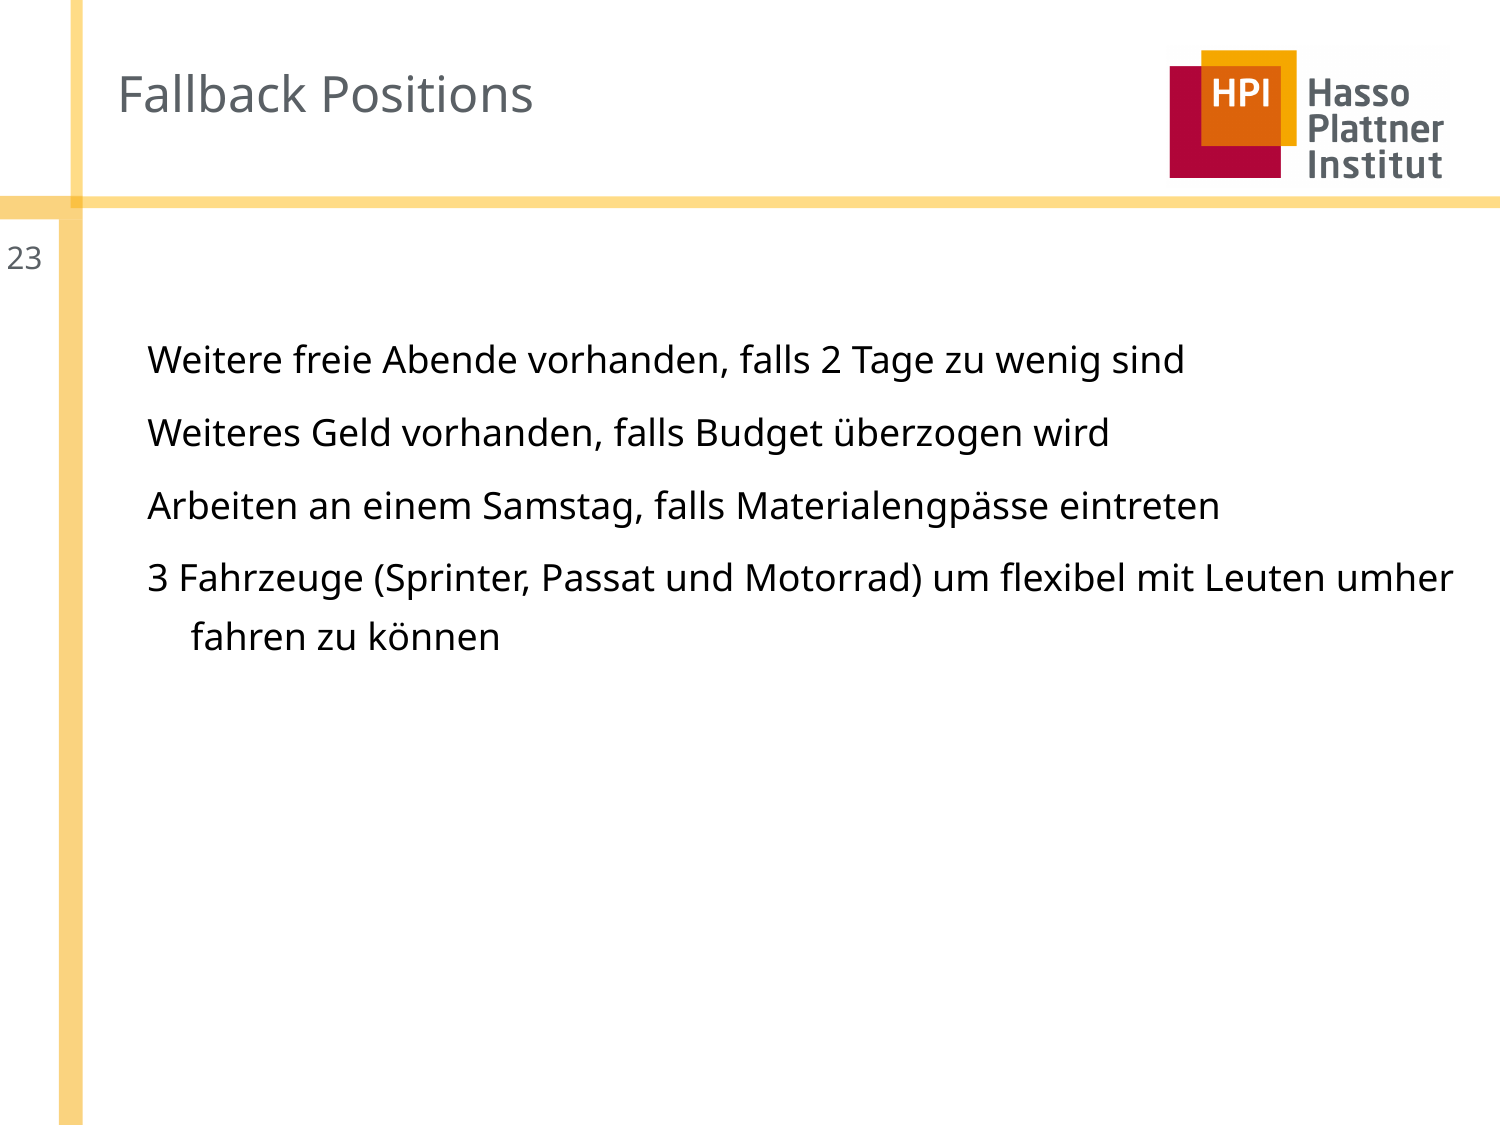

# Fallback Positions
23
Weitere freie Abende vorhanden, falls 2 Tage zu wenig sind
Weiteres Geld vorhanden, falls Budget überzogen wird
Arbeiten an einem Samstag, falls Materialengpässe eintreten
3 Fahrzeuge (Sprinter, Passat und Motorrad) um flexibel mit Leuten umher fahren zu können